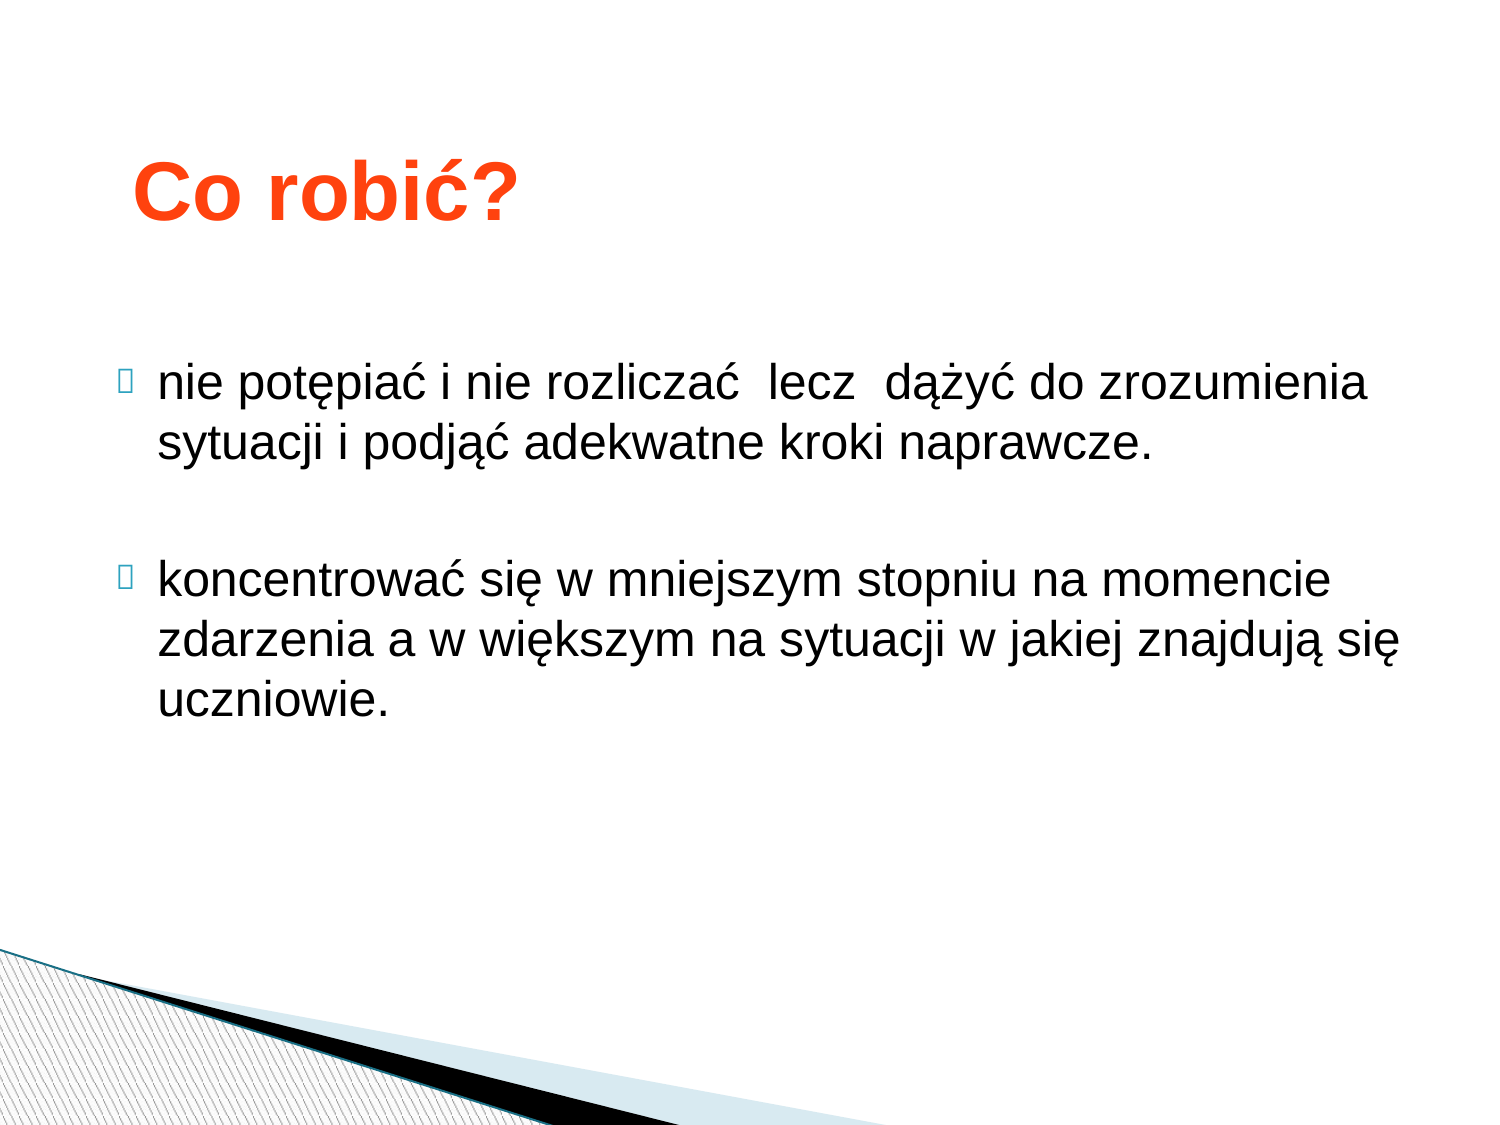

Co robić?
# nie potępiać i nie rozliczać lecz dążyć do zrozumienia sytuacji i podjąć adekwatne kroki naprawcze.
koncentrować się w mniejszym stopniu na momencie zdarzenia a w większym na sytuacji w jakiej znajdują się uczniowie.